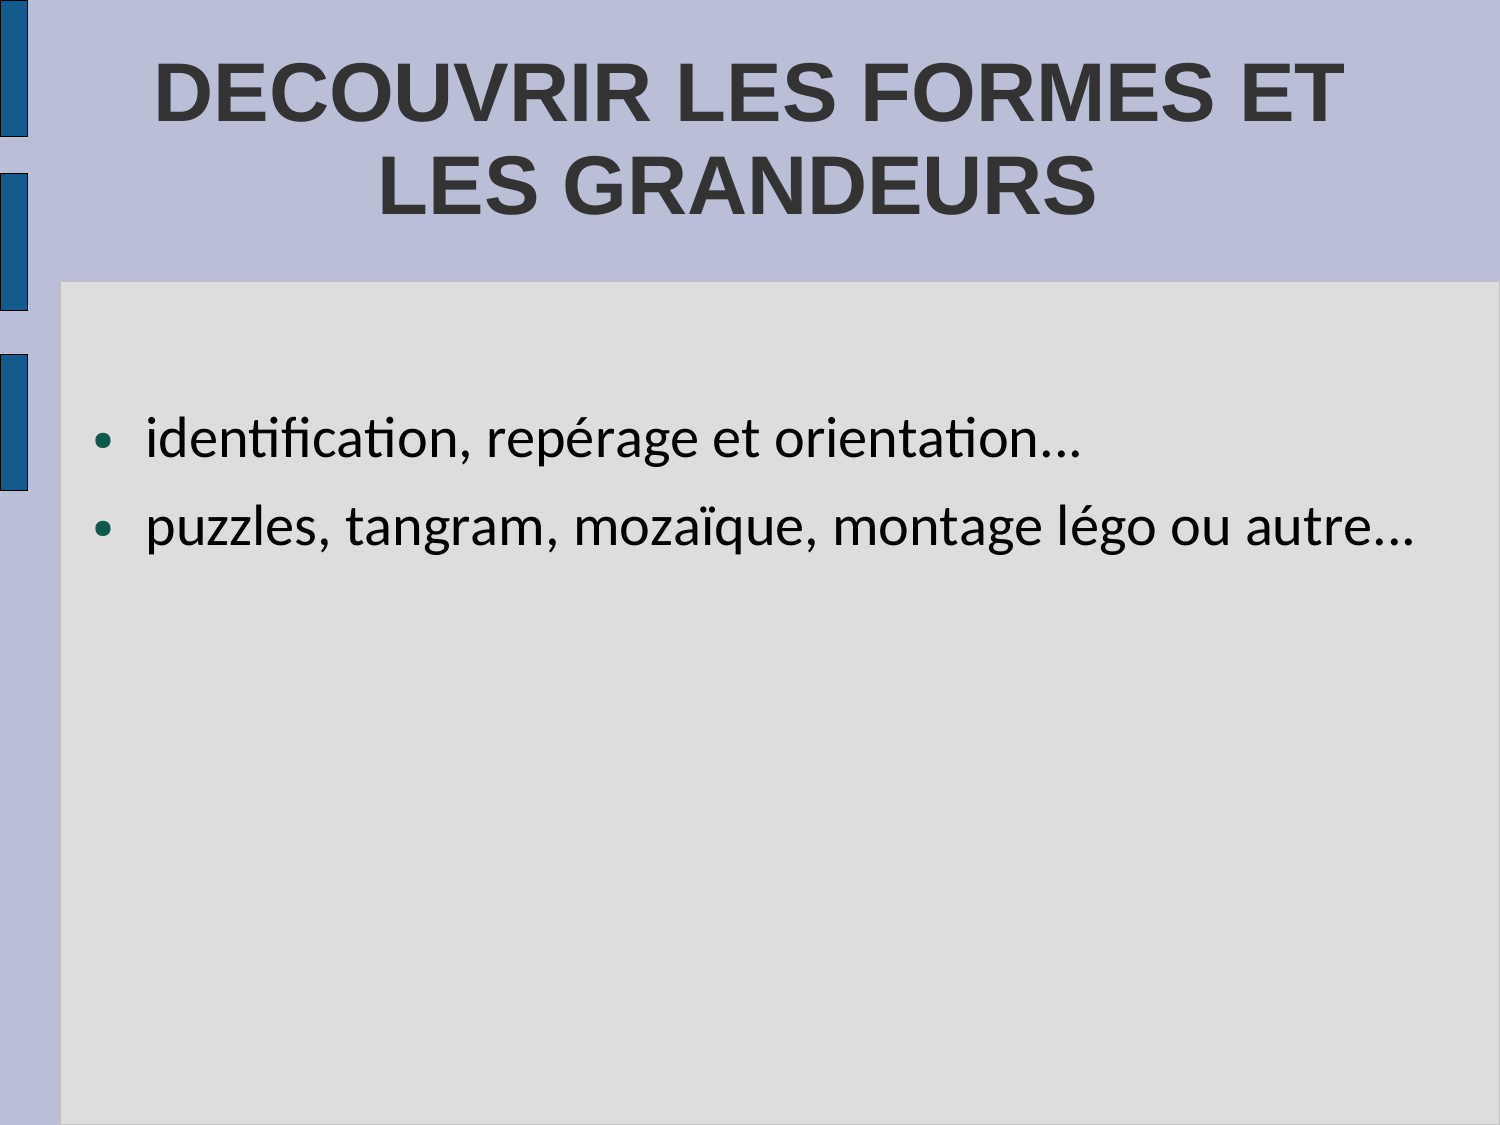

# DECOUVRIR LES FORMES ET LES GRANDEURS
identification, repérage et orientation...
puzzles, tangram, mozaïque, montage légo ou autre...